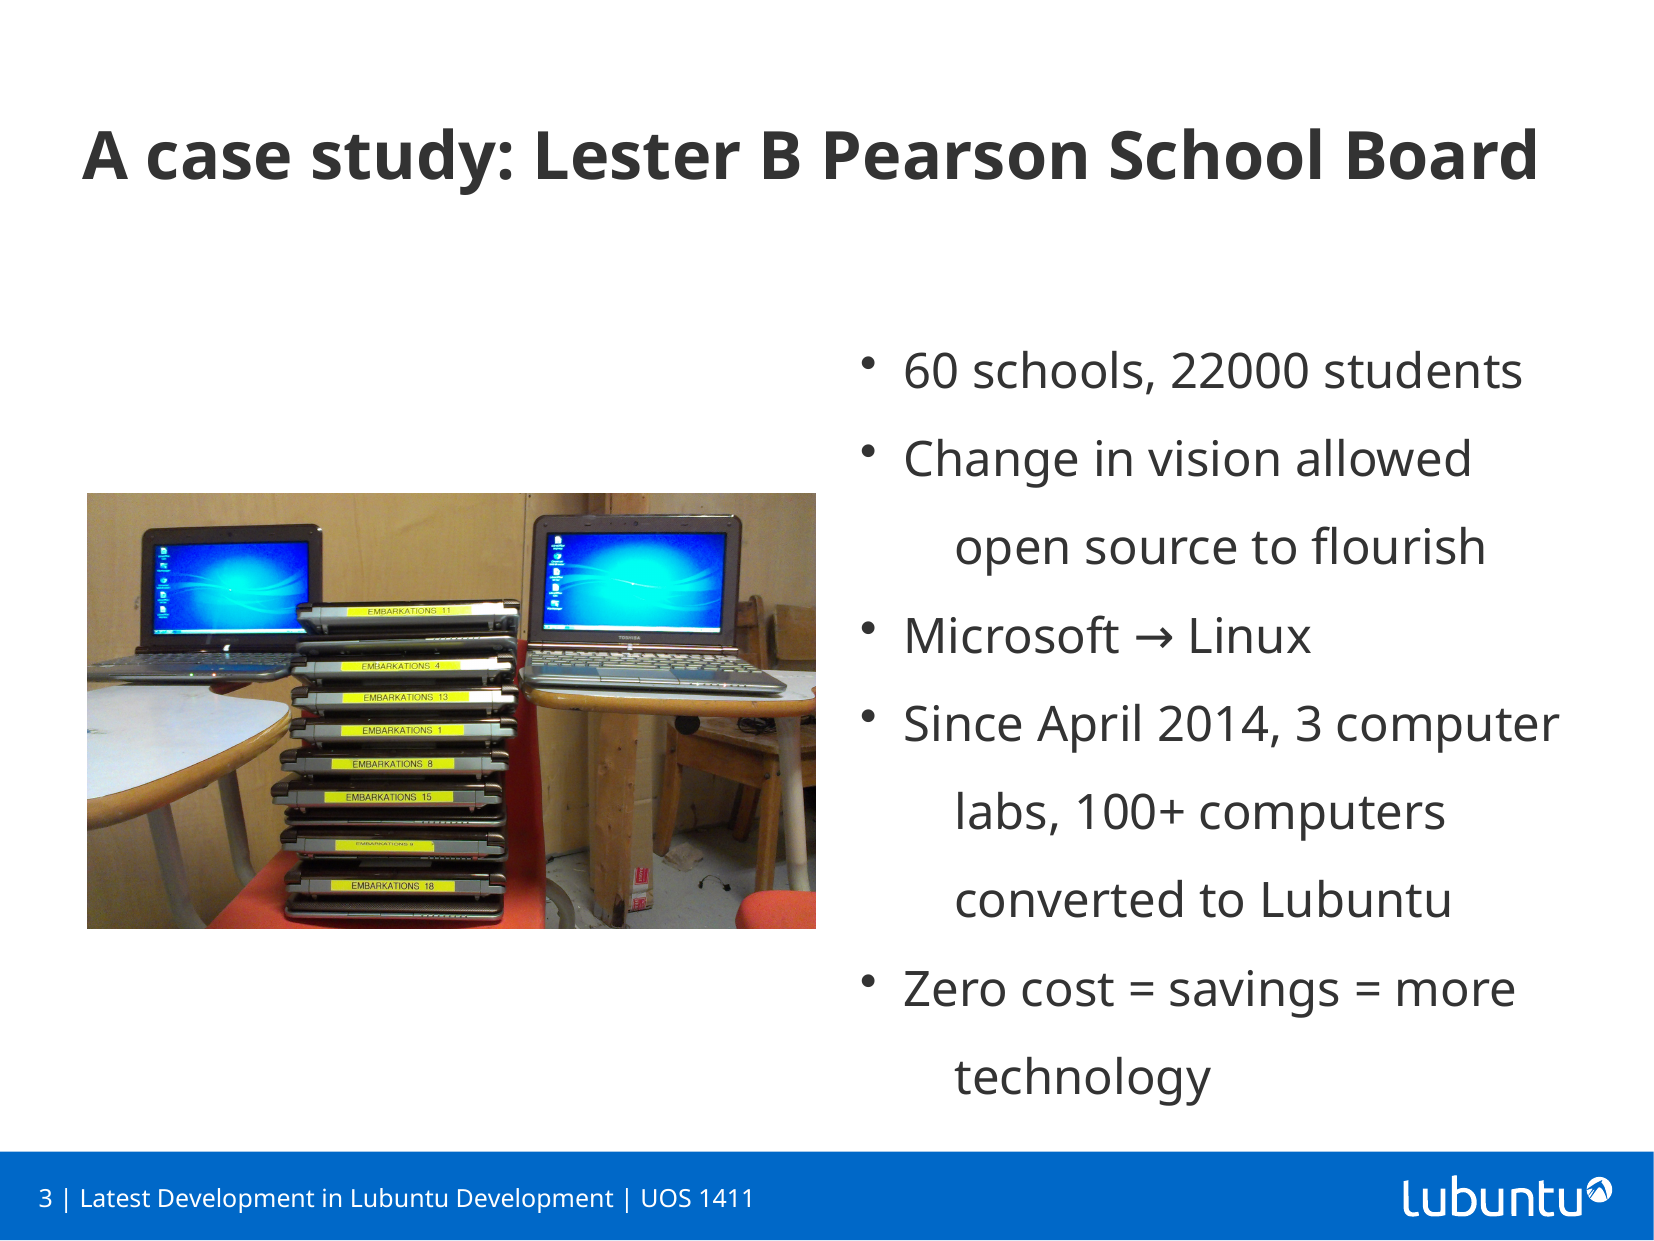

# A case study: Lester B Pearson School Board
60 schools, 22000 students
Change in vision allowed open source to flourish
Microsoft → Linux
Since April 2014, 3 computer labs, 100+ computers converted to Lubuntu
Zero cost = savings = more technology